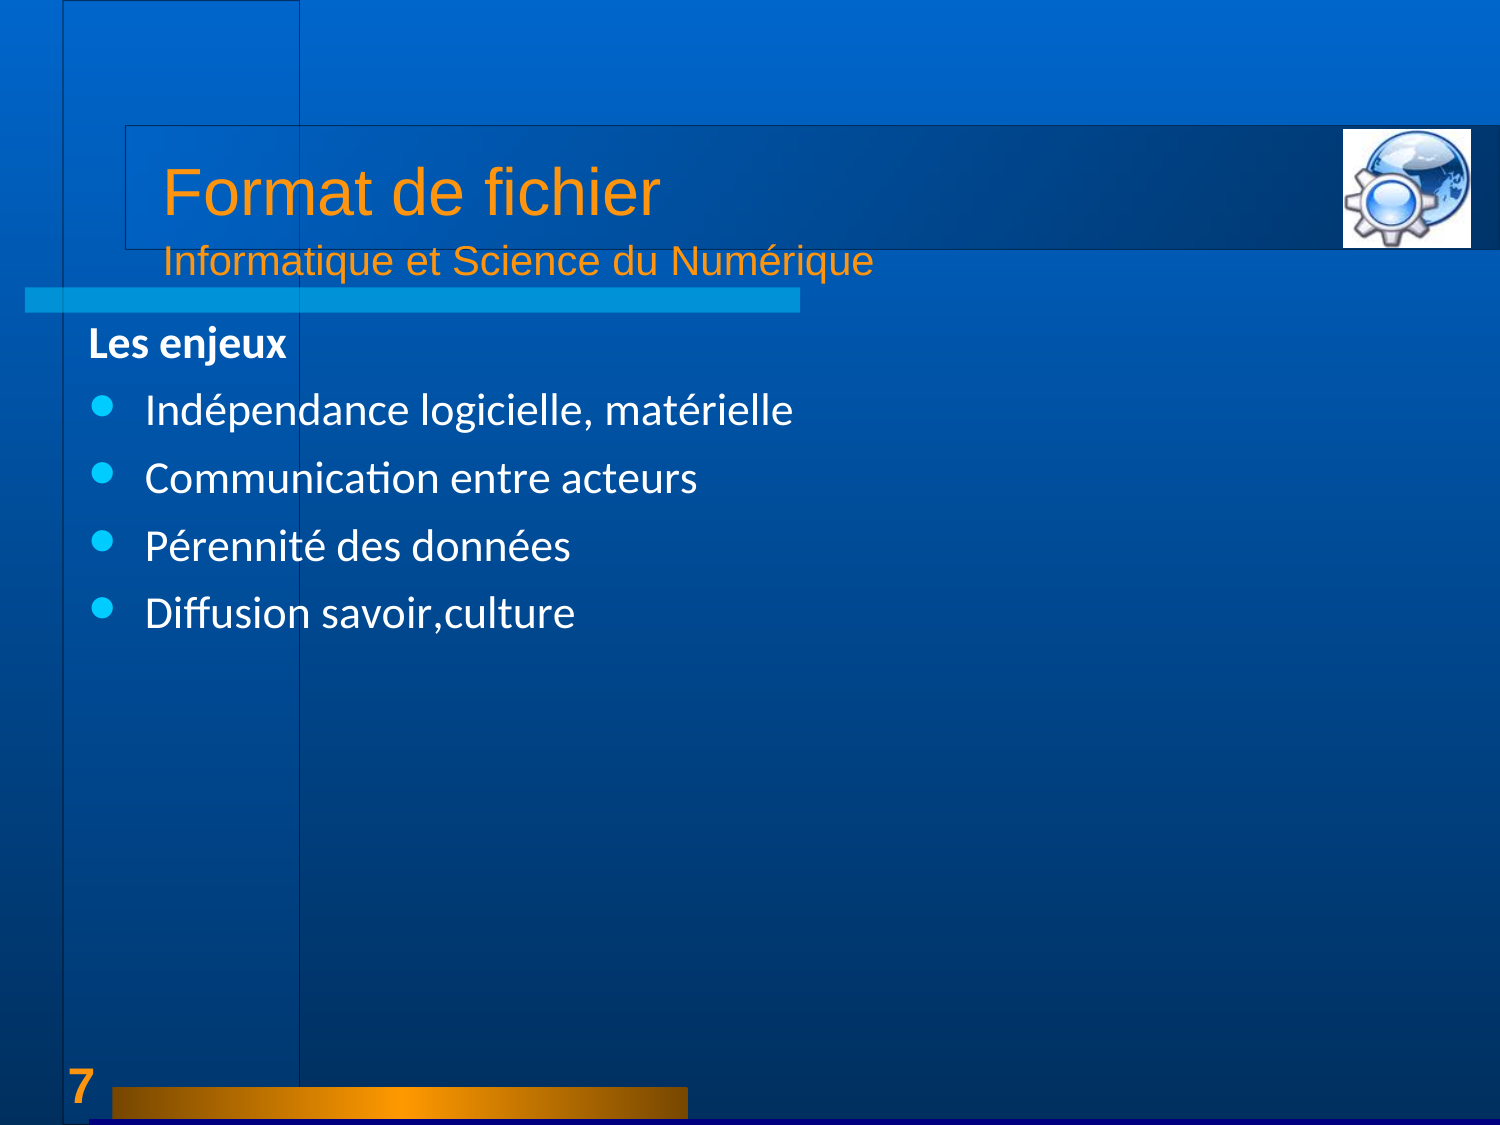

Les enjeux
Indépendance logicielle, matérielle
Communication entre acteurs
Pérennité des données
Diffusion savoir,culture